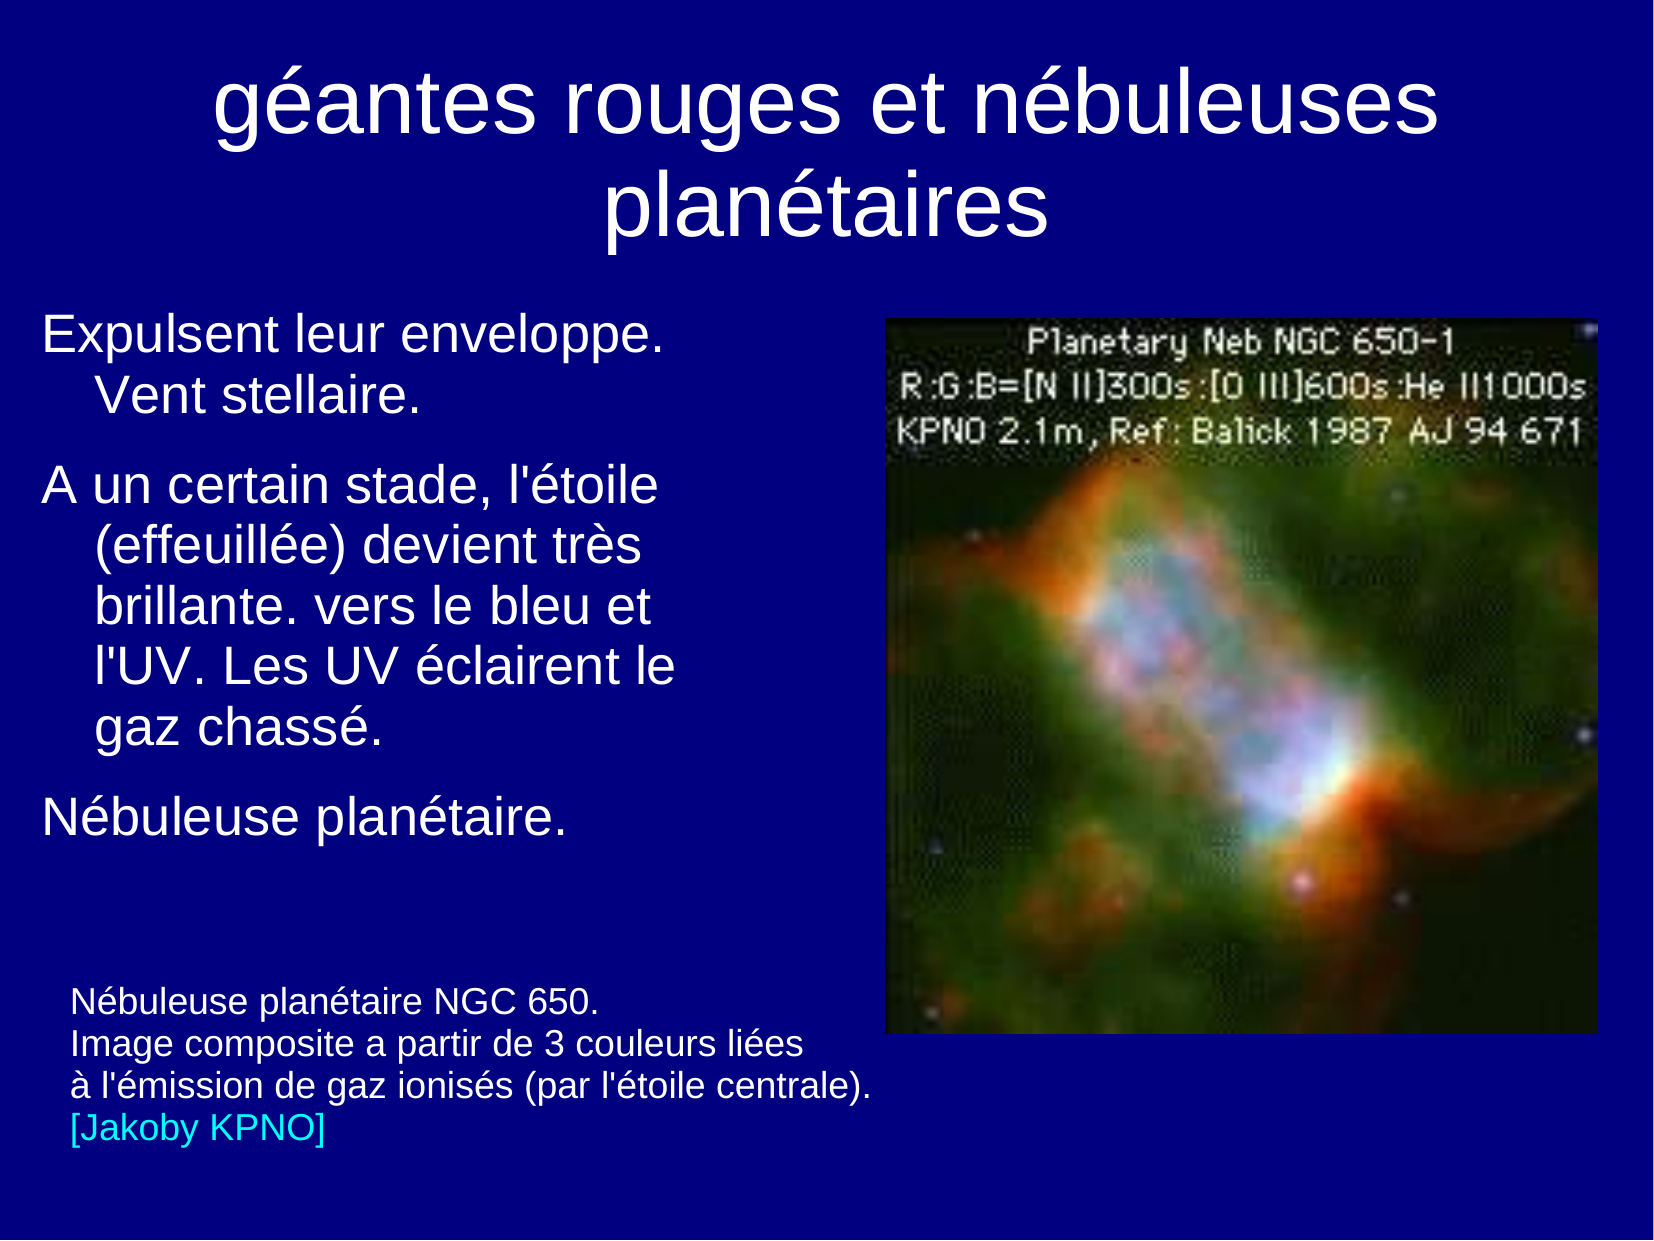

# géantes rouges et nébuleuses planétaires
Expulsent leur enveloppe. Vent stellaire.
A un certain stade, l'étoile (effeuillée) devient très brillante. vers le bleu et l'UV. Les UV éclairent le gaz chassé.
Nébuleuse planétaire.
Nébuleuse planétaire NGC 650.
Image composite a partir de 3 couleurs liées
à l'émission de gaz ionisés (par l'étoile centrale).
[Jakoby KPNO]